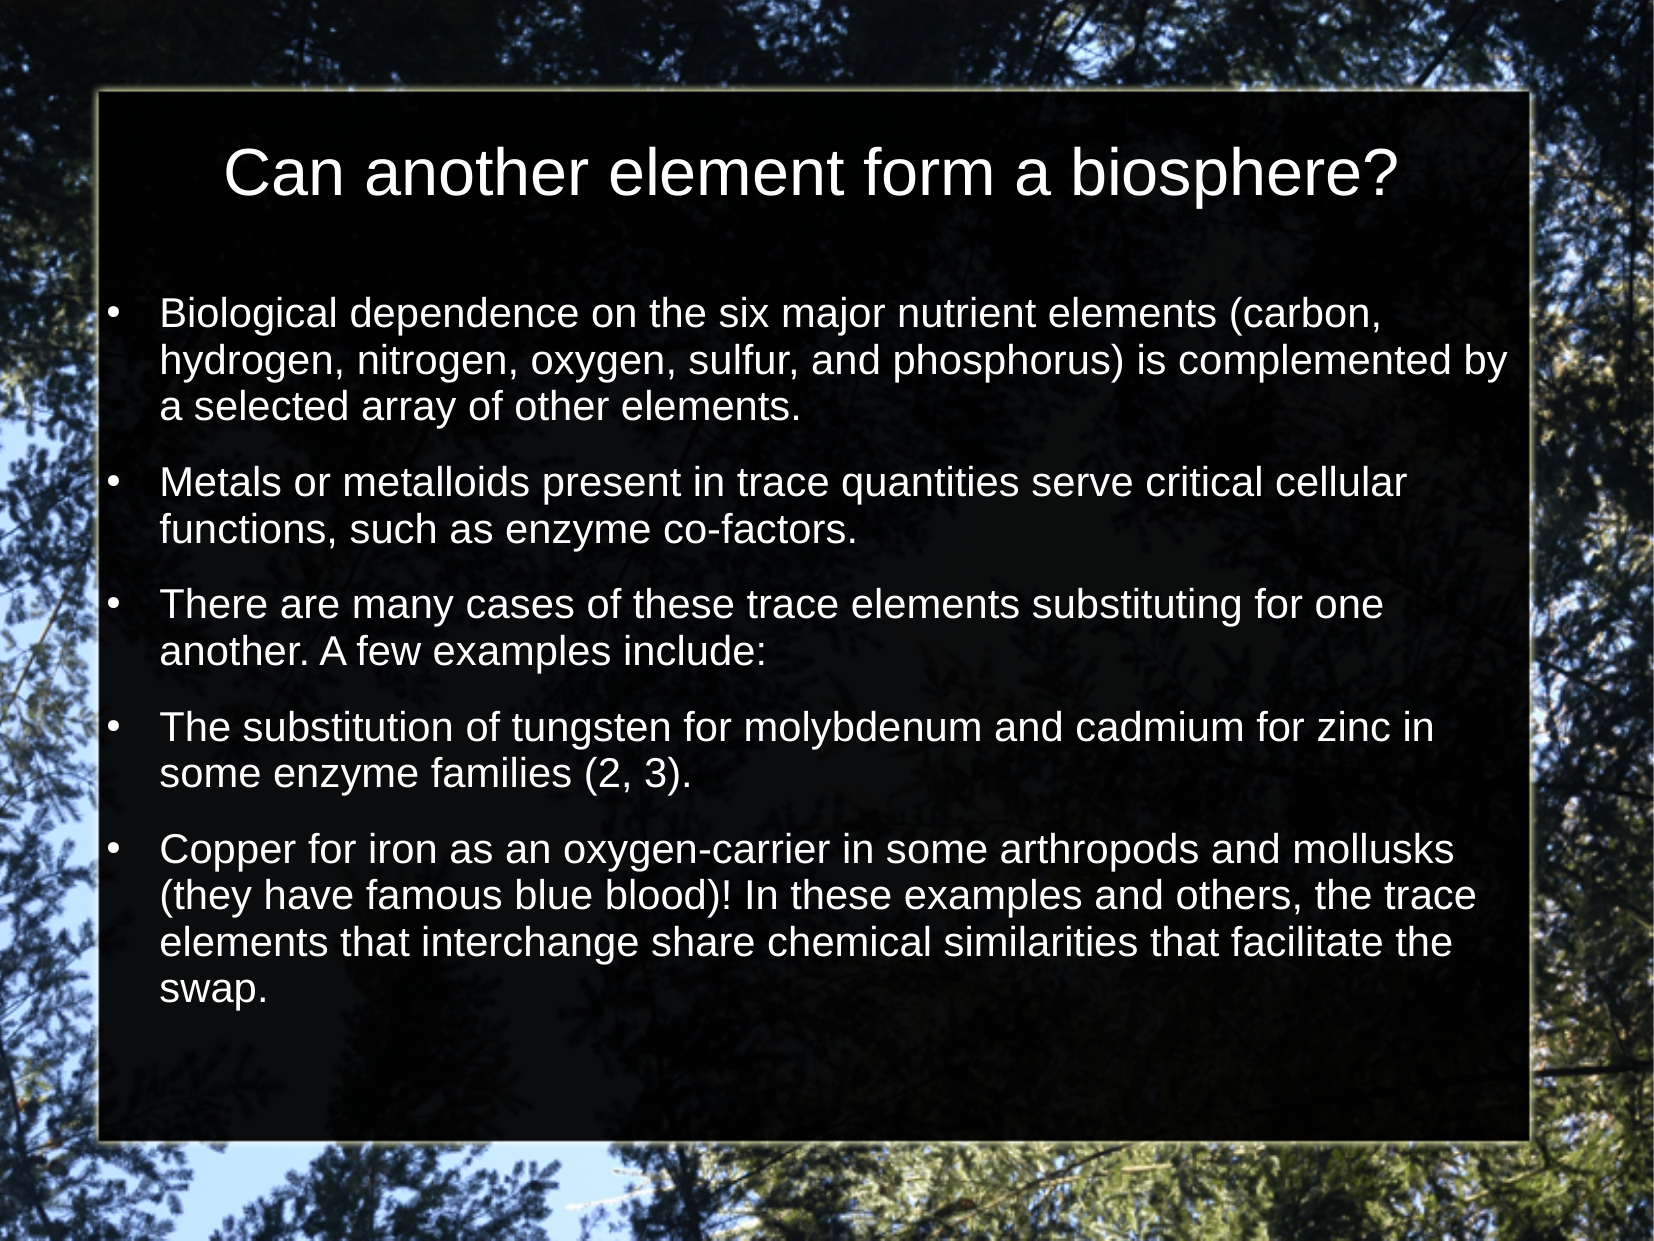

# Can another element form a biosphere?
Biological dependence on the six major nutrient elements (carbon, hydrogen, nitrogen, oxygen, sulfur, and phosphorus) is complemented by a selected array of other elements.
Metals or metalloids present in trace quantities serve critical cellular functions, such as enzyme co-factors.
There are many cases of these trace elements substituting for one another. A few examples include:
The substitution of tungsten for molybdenum and cadmium for zinc in some enzyme families (2, 3).
Copper for iron as an oxygen-carrier in some arthropods and mollusks (they have famous blue blood)! In these examples and others, the trace elements that interchange share chemical similarities that facilitate the swap.